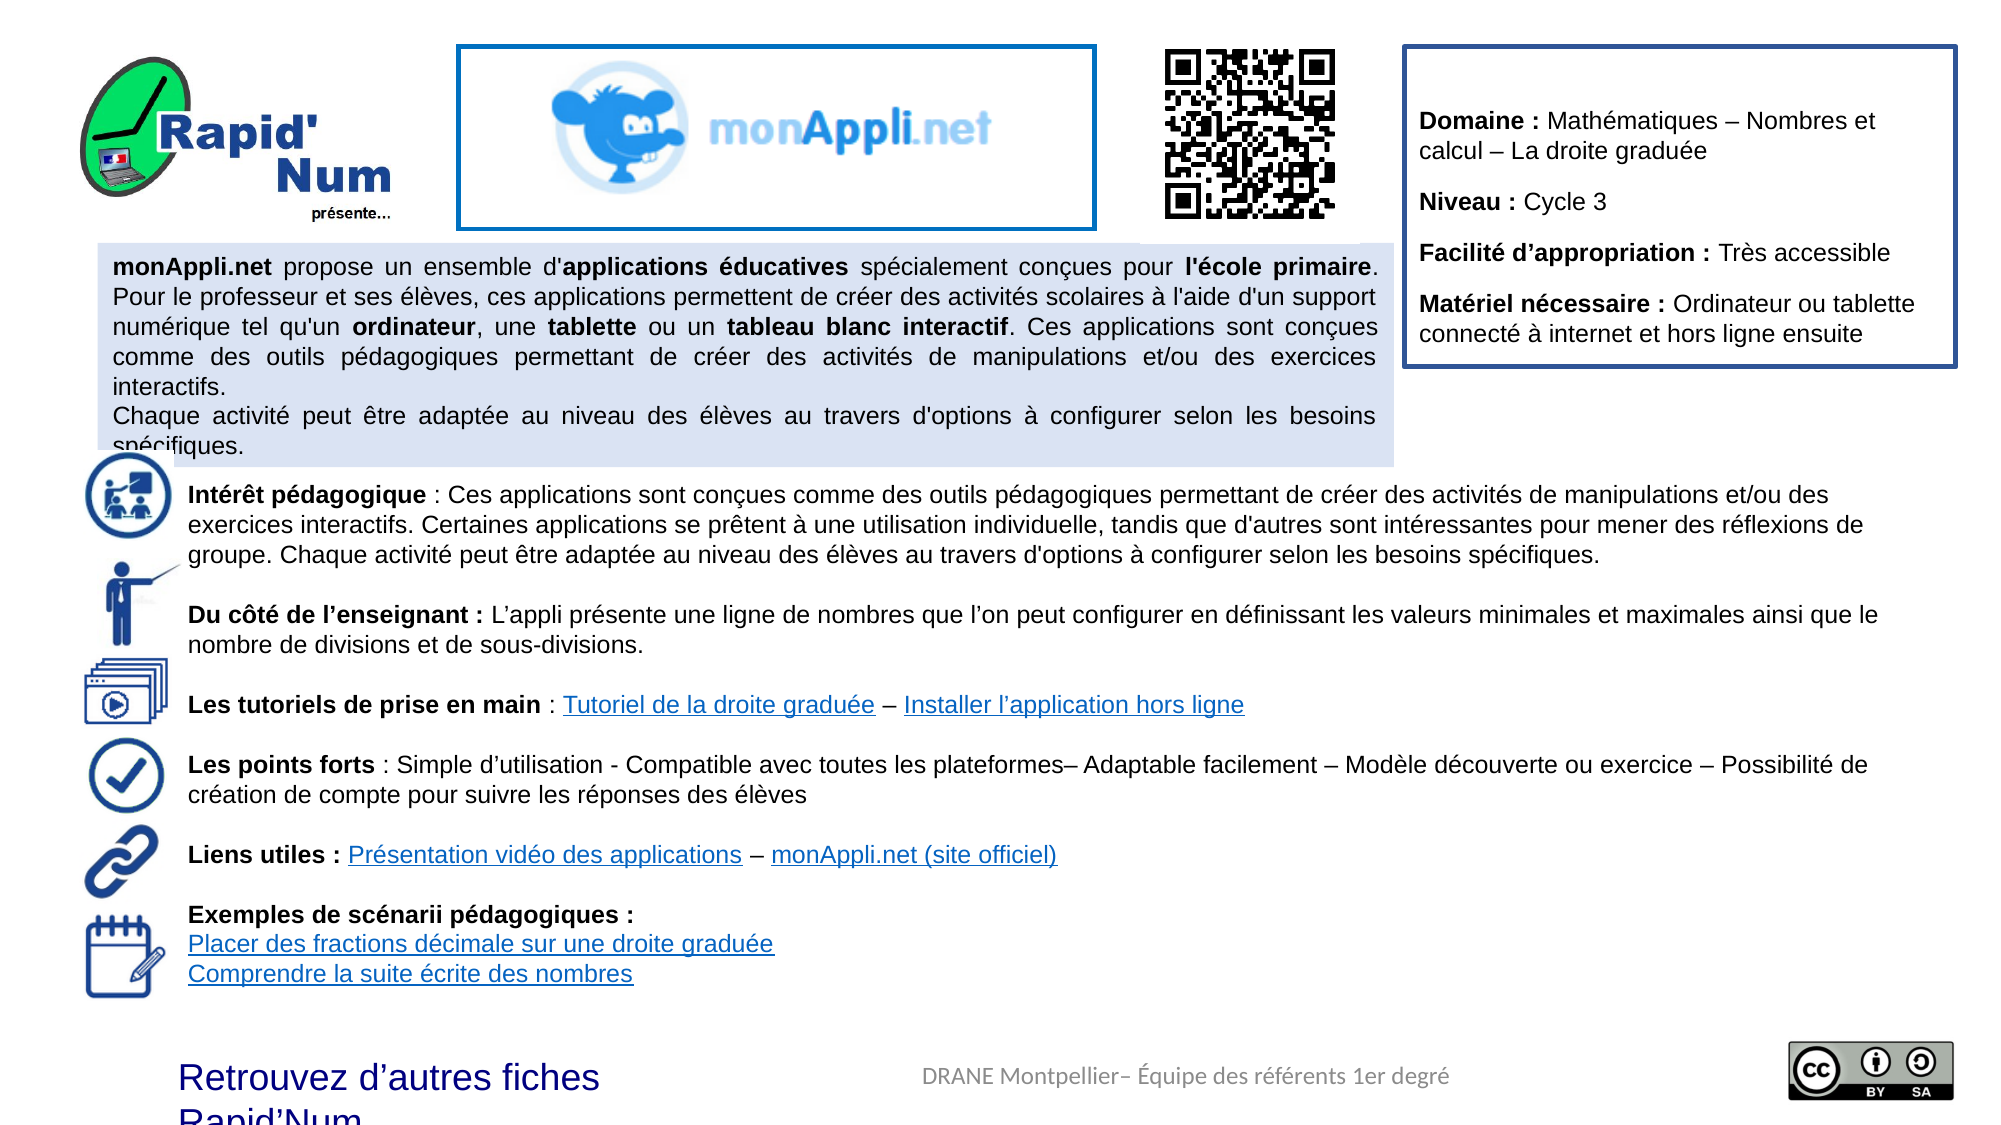

# Domaine : Mathématiques – Nombres et calcul – La droite graduée
Niveau : Cycle 3
Facilité d’appropriation : Très accessible
Matériel nécessaire : Ordinateur ou tablette connecté à internet et hors ligne ensuite
monAppli.net propose un ensemble d'applications éducatives spécialement conçues pour l'école primaire. Pour le professeur et ses élèves, ces applications permettent de créer des activités scolaires à l'aide d'un support numérique tel qu'un ordinateur, une tablette ou un tableau blanc interactif. Ces applications sont conçues comme des outils pédagogiques permettant de créer des activités de manipulations et/ou des exercices interactifs.
Chaque activité peut être adaptée au niveau des élèves au travers d'options à configurer selon les besoins spécifiques.
Intérêt pédagogique : Ces applications sont conçues comme des outils pédagogiques permettant de créer des activités de manipulations et/ou des exercices interactifs. Certaines applications se prêtent à une utilisation individuelle, tandis que d'autres sont intéressantes pour mener des réflexions de groupe. Chaque activité peut être adaptée au niveau des élèves au travers d'options à configurer selon les besoins spécifiques.
Du côté de l’enseignant : L’appli présente une ligne de nombres que l’on peut configurer en définissant les valeurs minimales et maximales ainsi que le nombre de divisions et de sous-divisions.
Les tutoriels de prise en main : Tutoriel de la droite graduée – Installer l’application hors ligne
Les points forts : Simple d’utilisation - Compatible avec toutes les plateformes– Adaptable facilement – Modèle découverte ou exercice – Possibilité de création de compte pour suivre les réponses des élèves
Liens utiles : Présentation vidéo des applications – monAppli.net (site officiel)
Exemples de scénarii pédagogiques :
Placer des fractions décimale sur une droite graduée
Comprendre la suite écrite des nombres
DRANE Montpellier– Équipe des référents 1er degré
Retrouvez d’autres fiches Rapid’Num